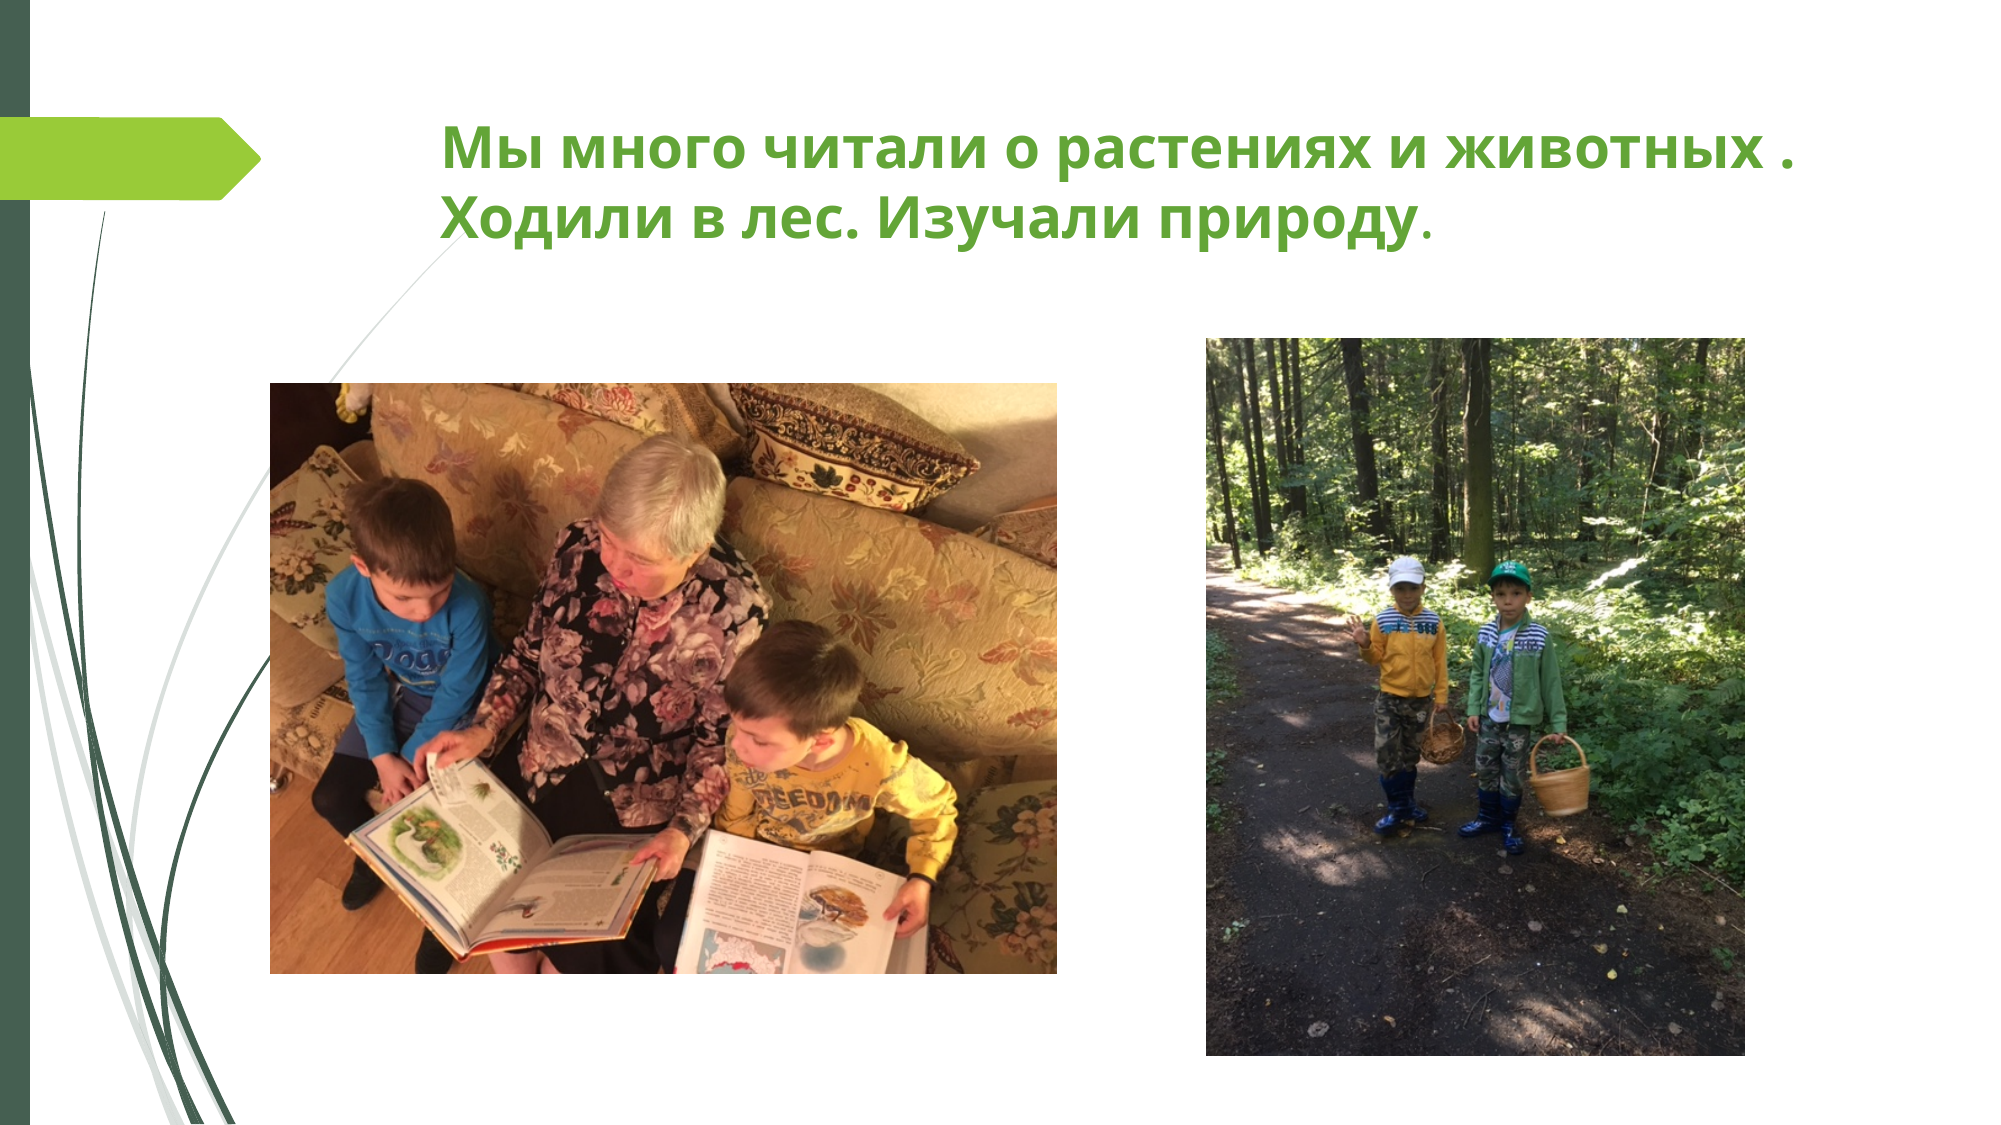

# Мы много читали о растениях и животных . Ходили в лес. Изучали природу.